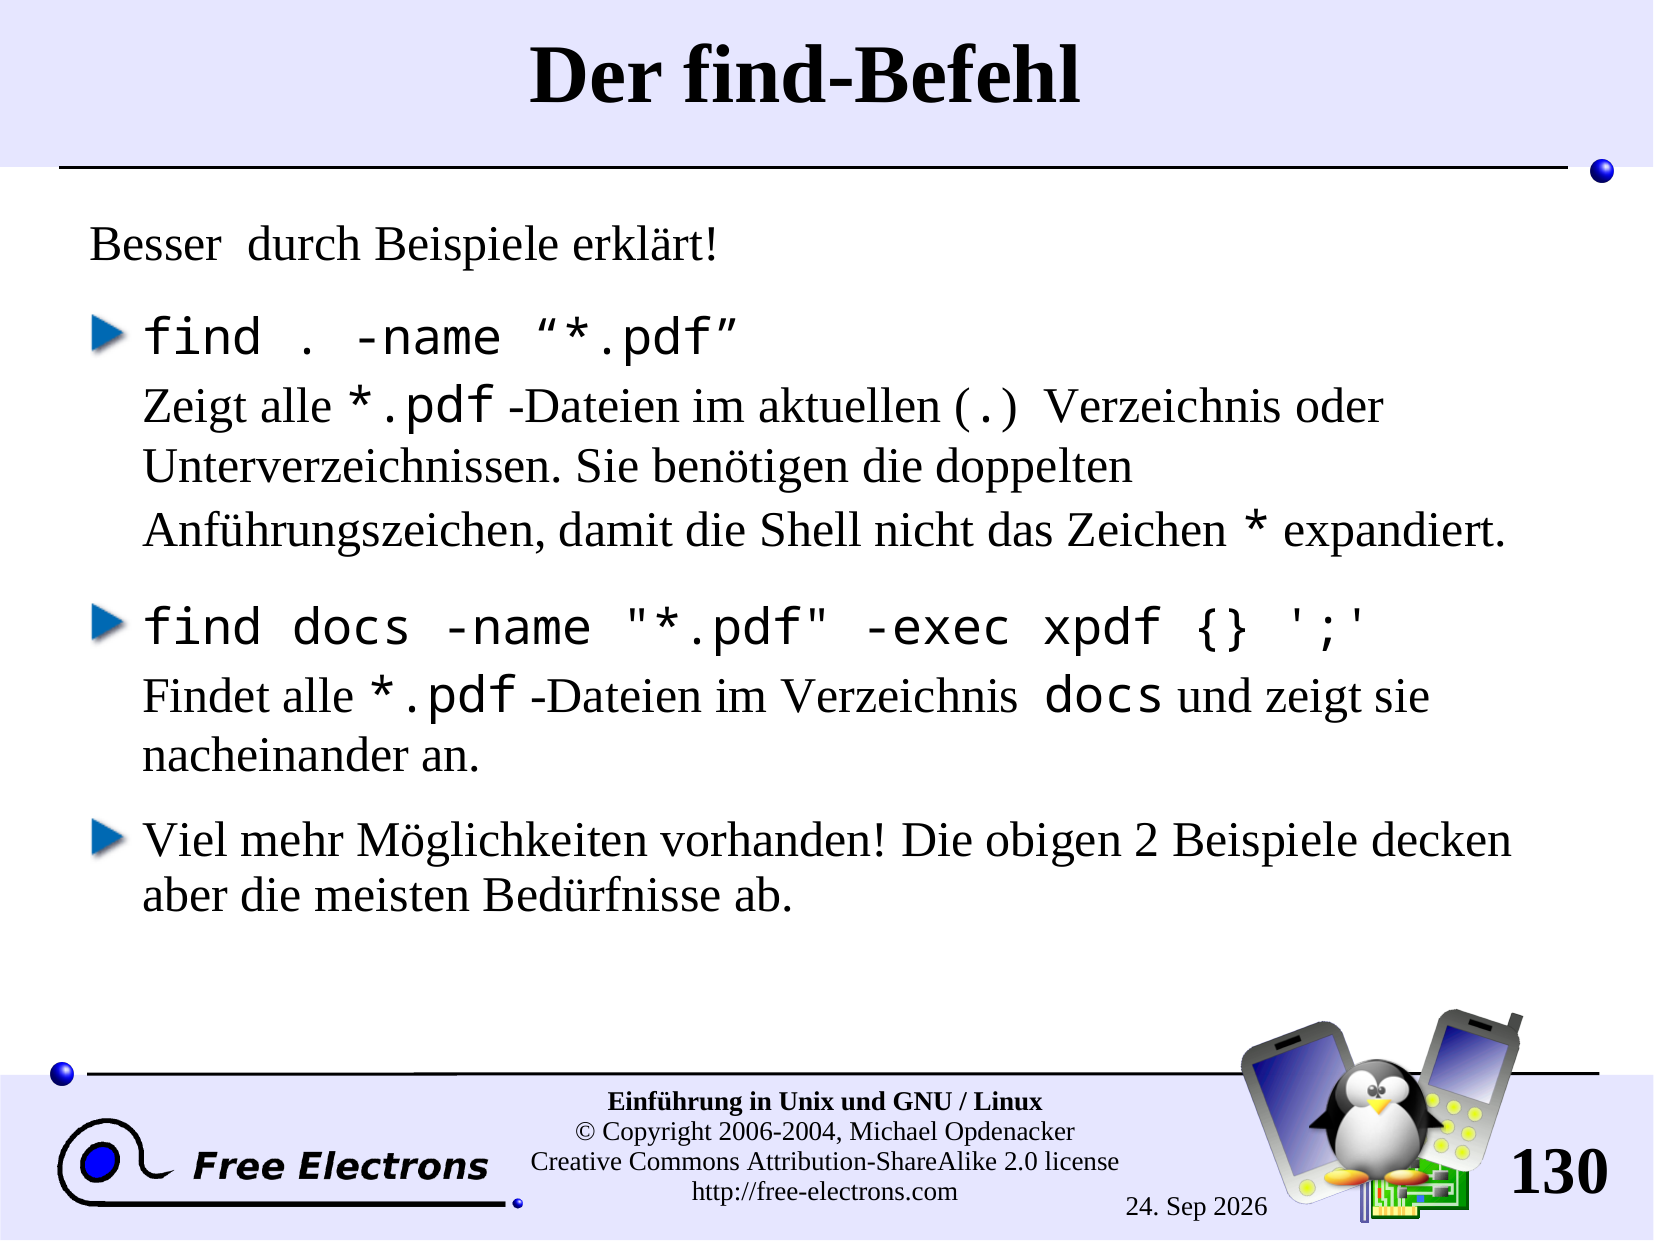

# Der find-Befehl
Besser durch Beispiele erklärt!
find . -name “*.pdf”
Zeigt alle *.pdf -Dateien im aktuellen (.) Verzeichnis oder Unterverzeichnissen. Sie benötigen die doppelten Anführungszeichen, damit die Shell nicht das Zeichen * expandiert.
find docs -name "*.pdf" -exec xpdf {} ';'
Findet alle *.pdf -Dateien im Verzeichnis docs und zeigt sie nacheinander an.
Viel mehr Möglichkeiten vorhanden! Die obigen 2 Beispiele decken aber die meisten Bedürfnisse ab.